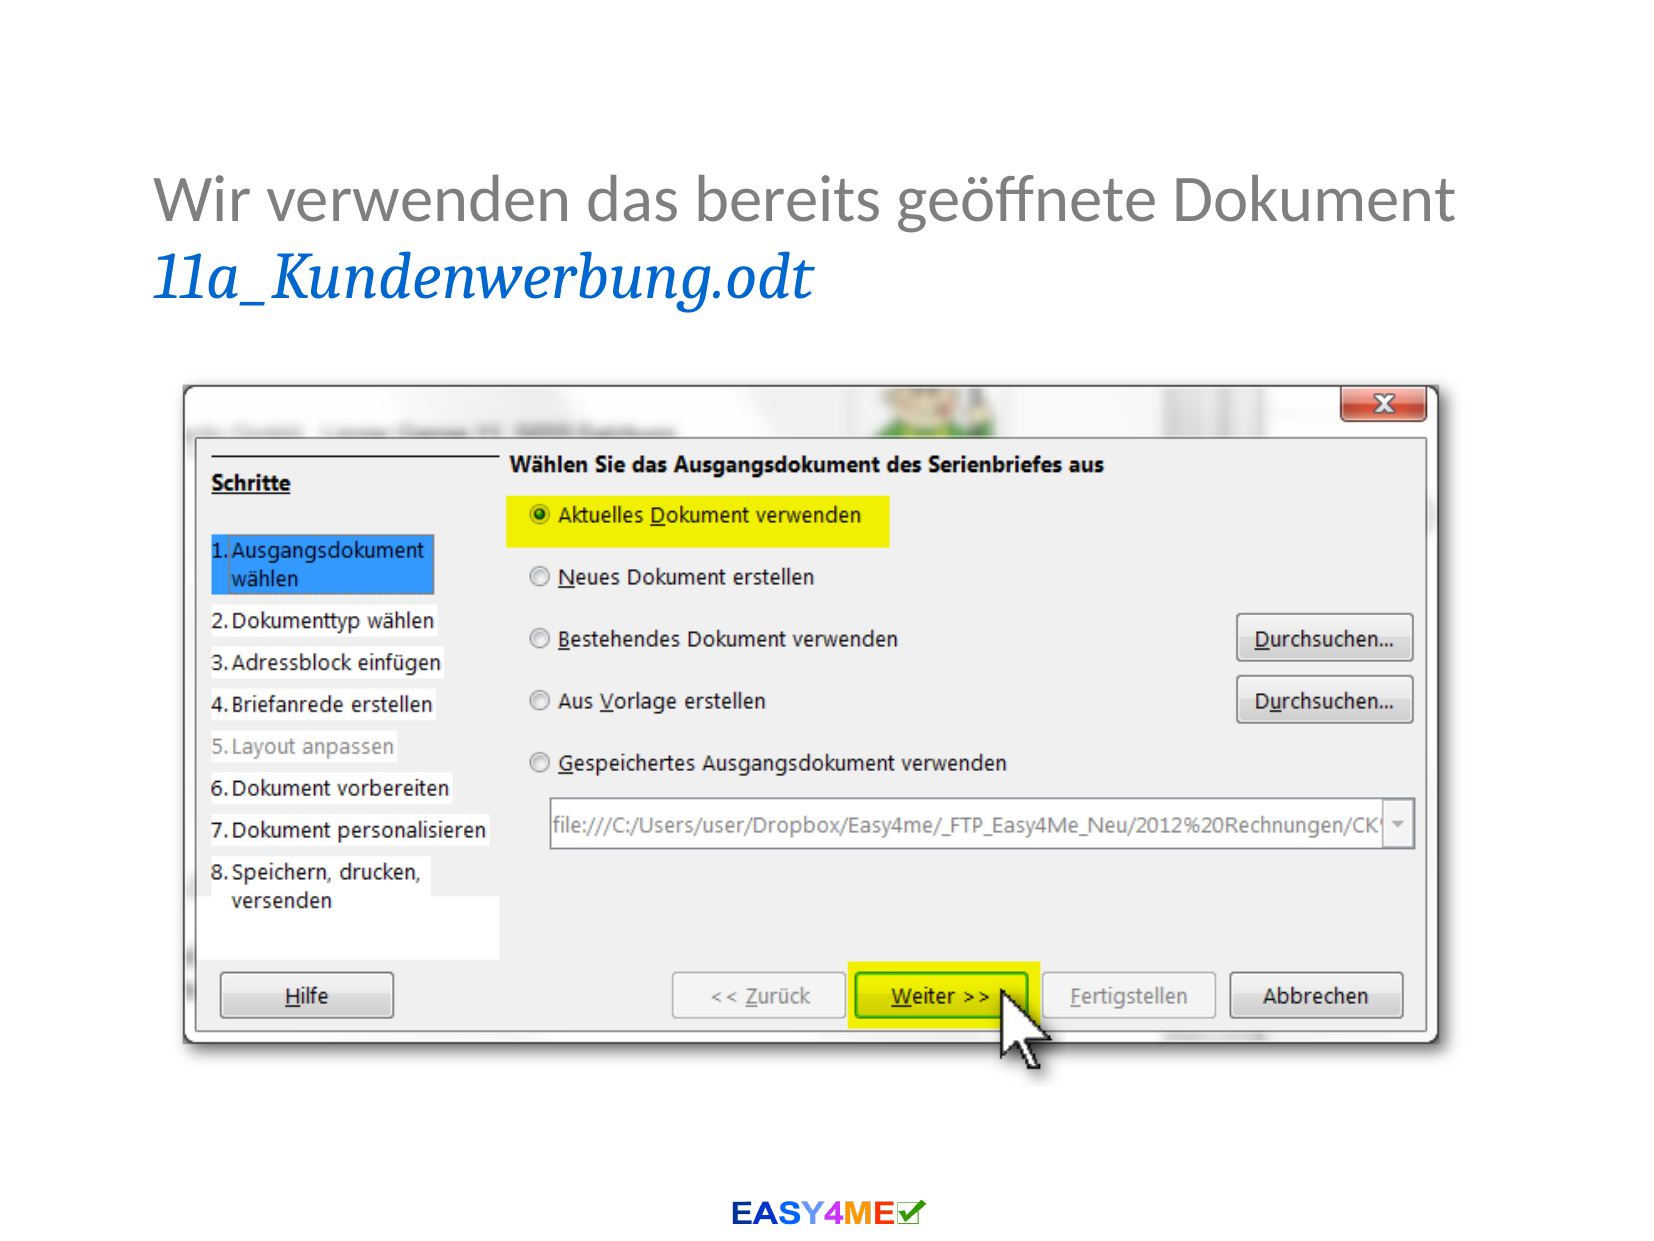

#
Wir verwenden das bereits geöffnete Dokument 11a_Kundenwerbung.odt